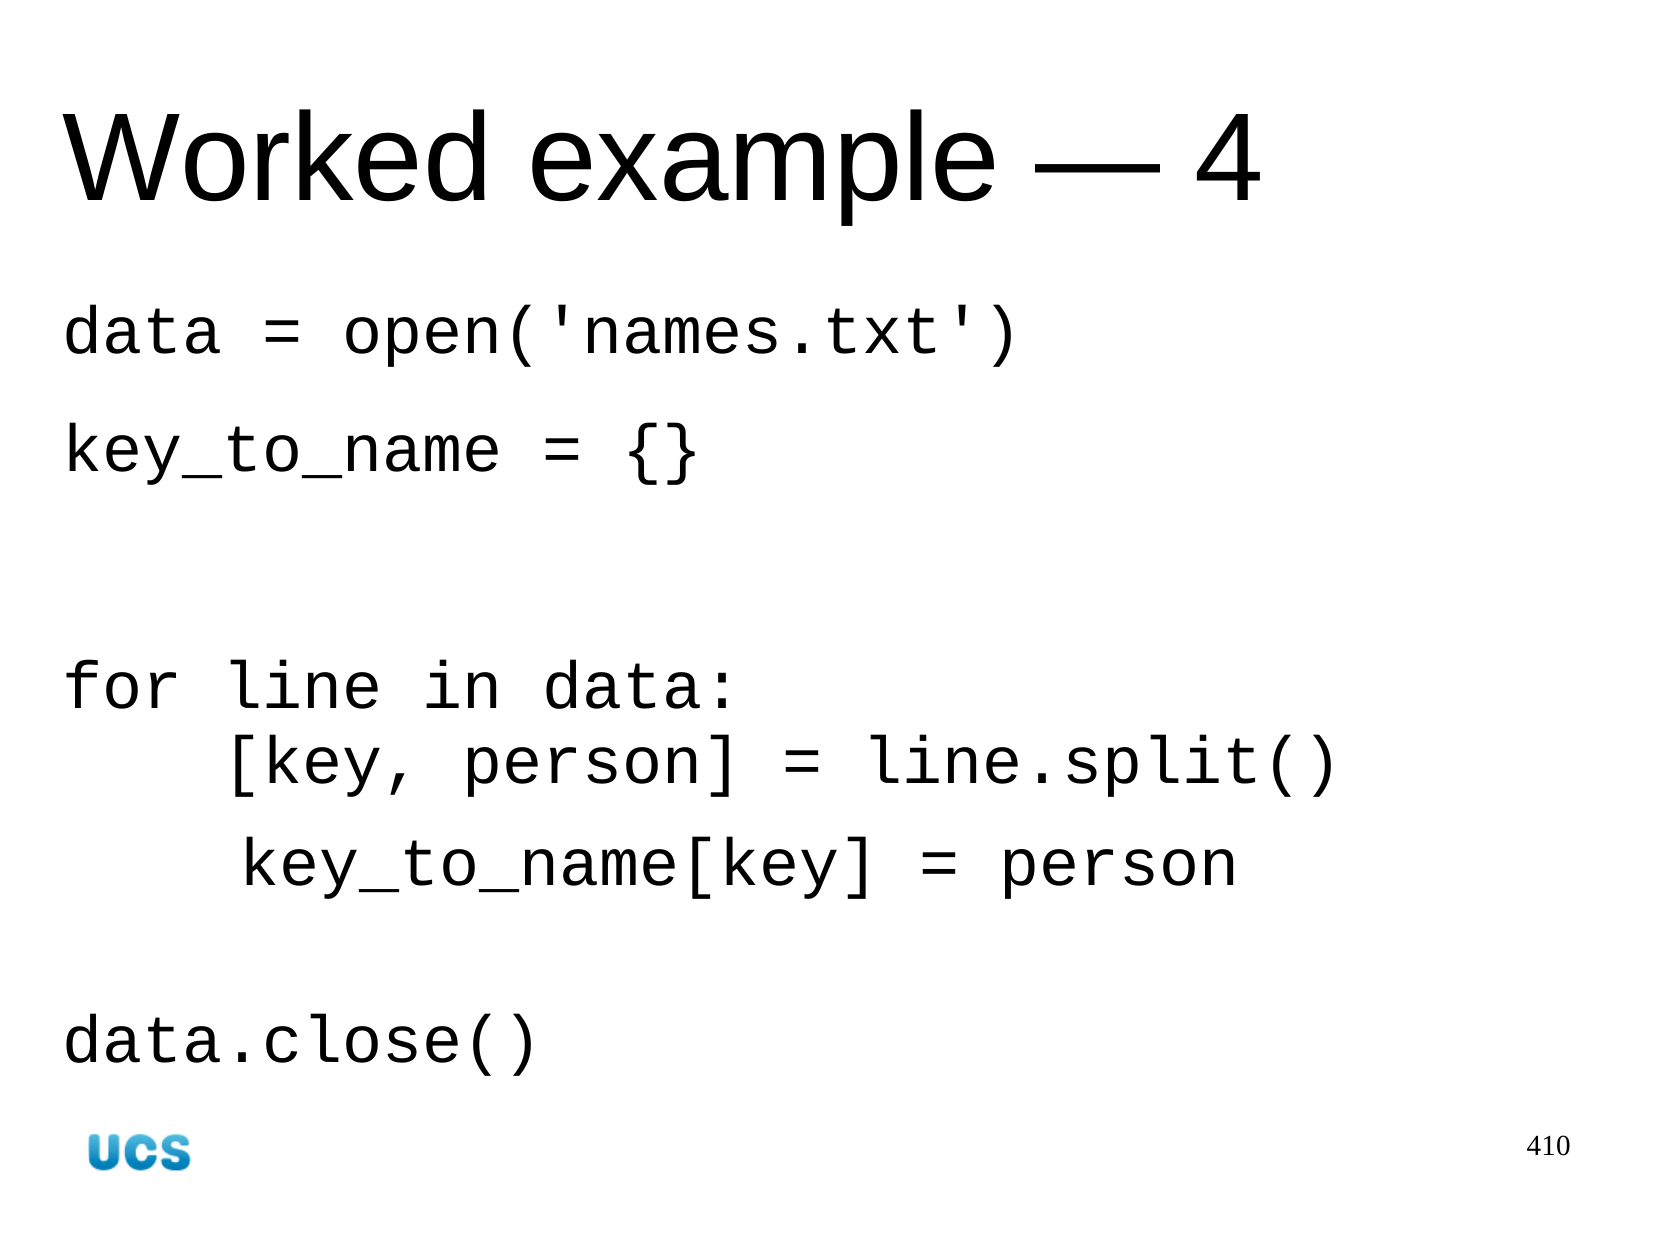

Worked example — 4
data = open('names.txt')
key_to_name = {}
for line in data:
 [key, person] = line.split()
key_to_name[key] = person
data.close()
410